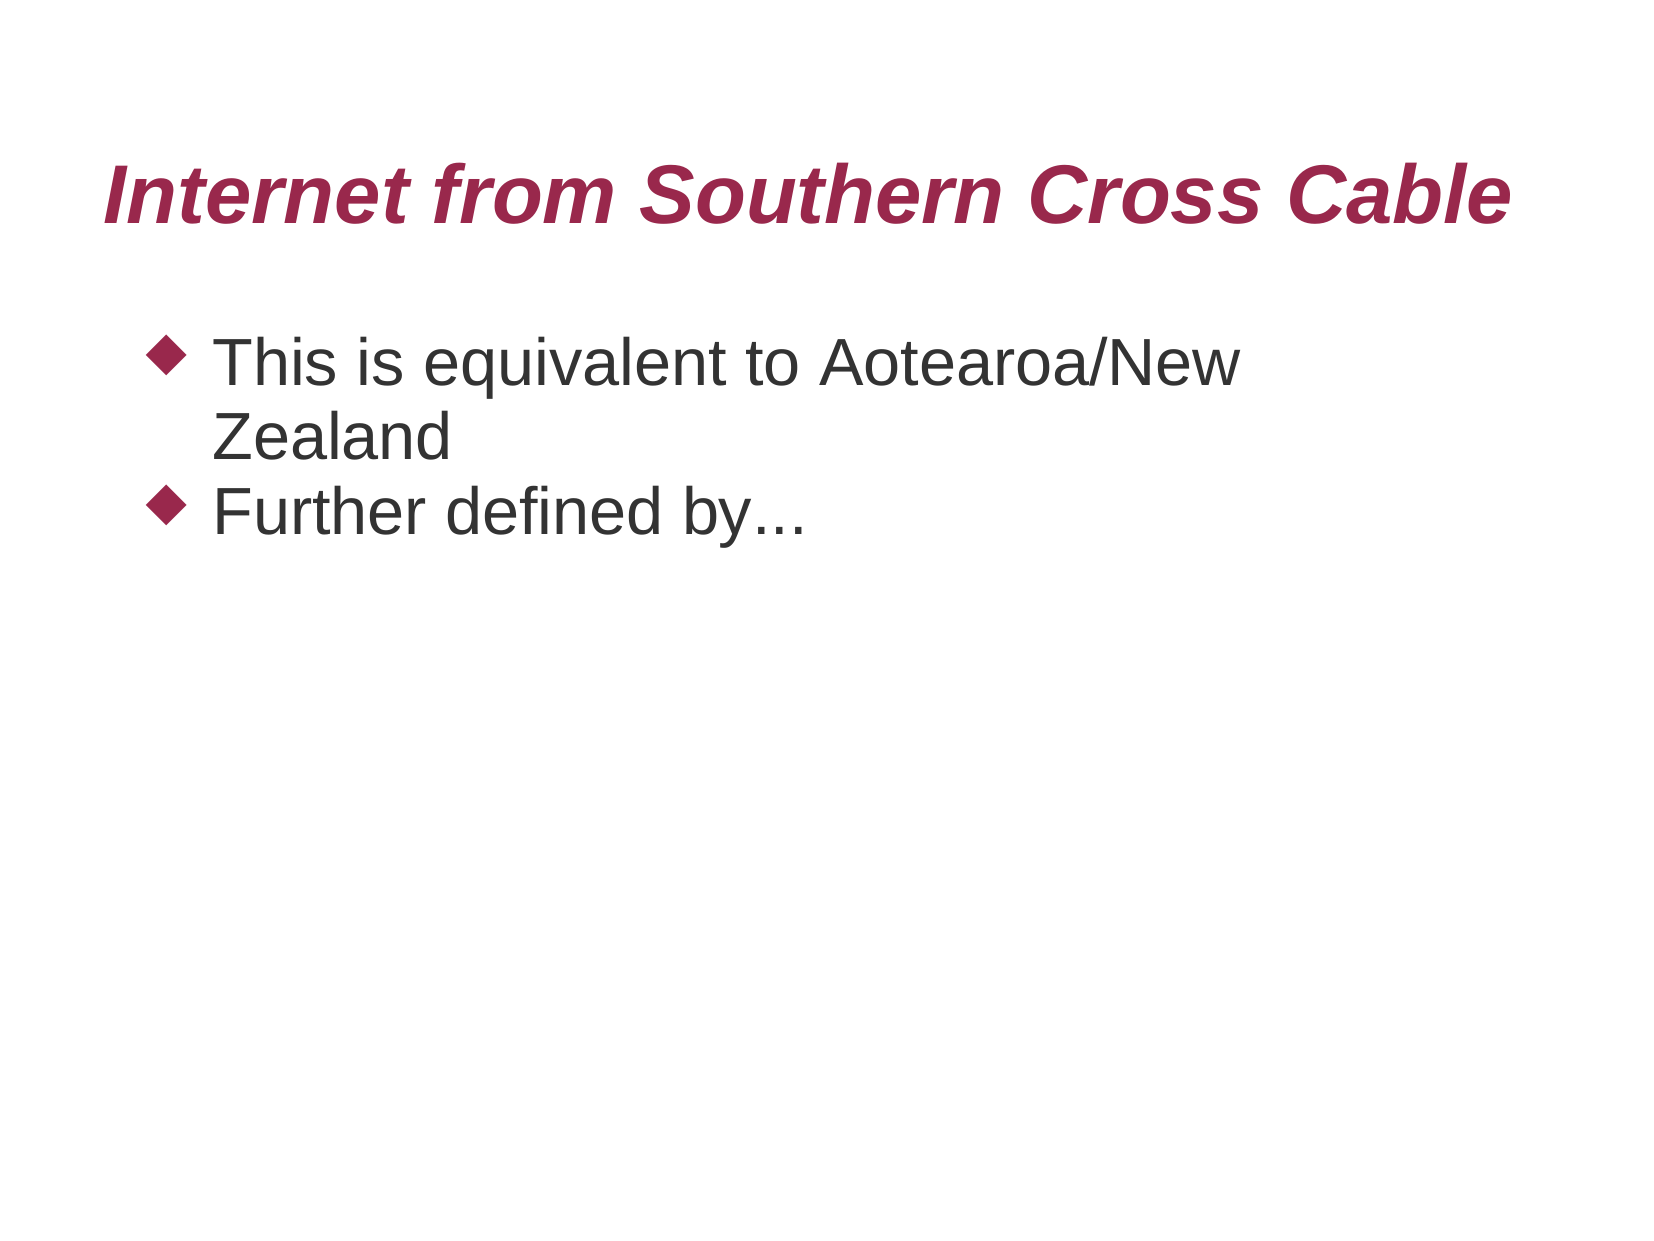

# Internet from Southern Cross Cable
This is equivalent to Aotearoa/New Zealand
Further defined by...